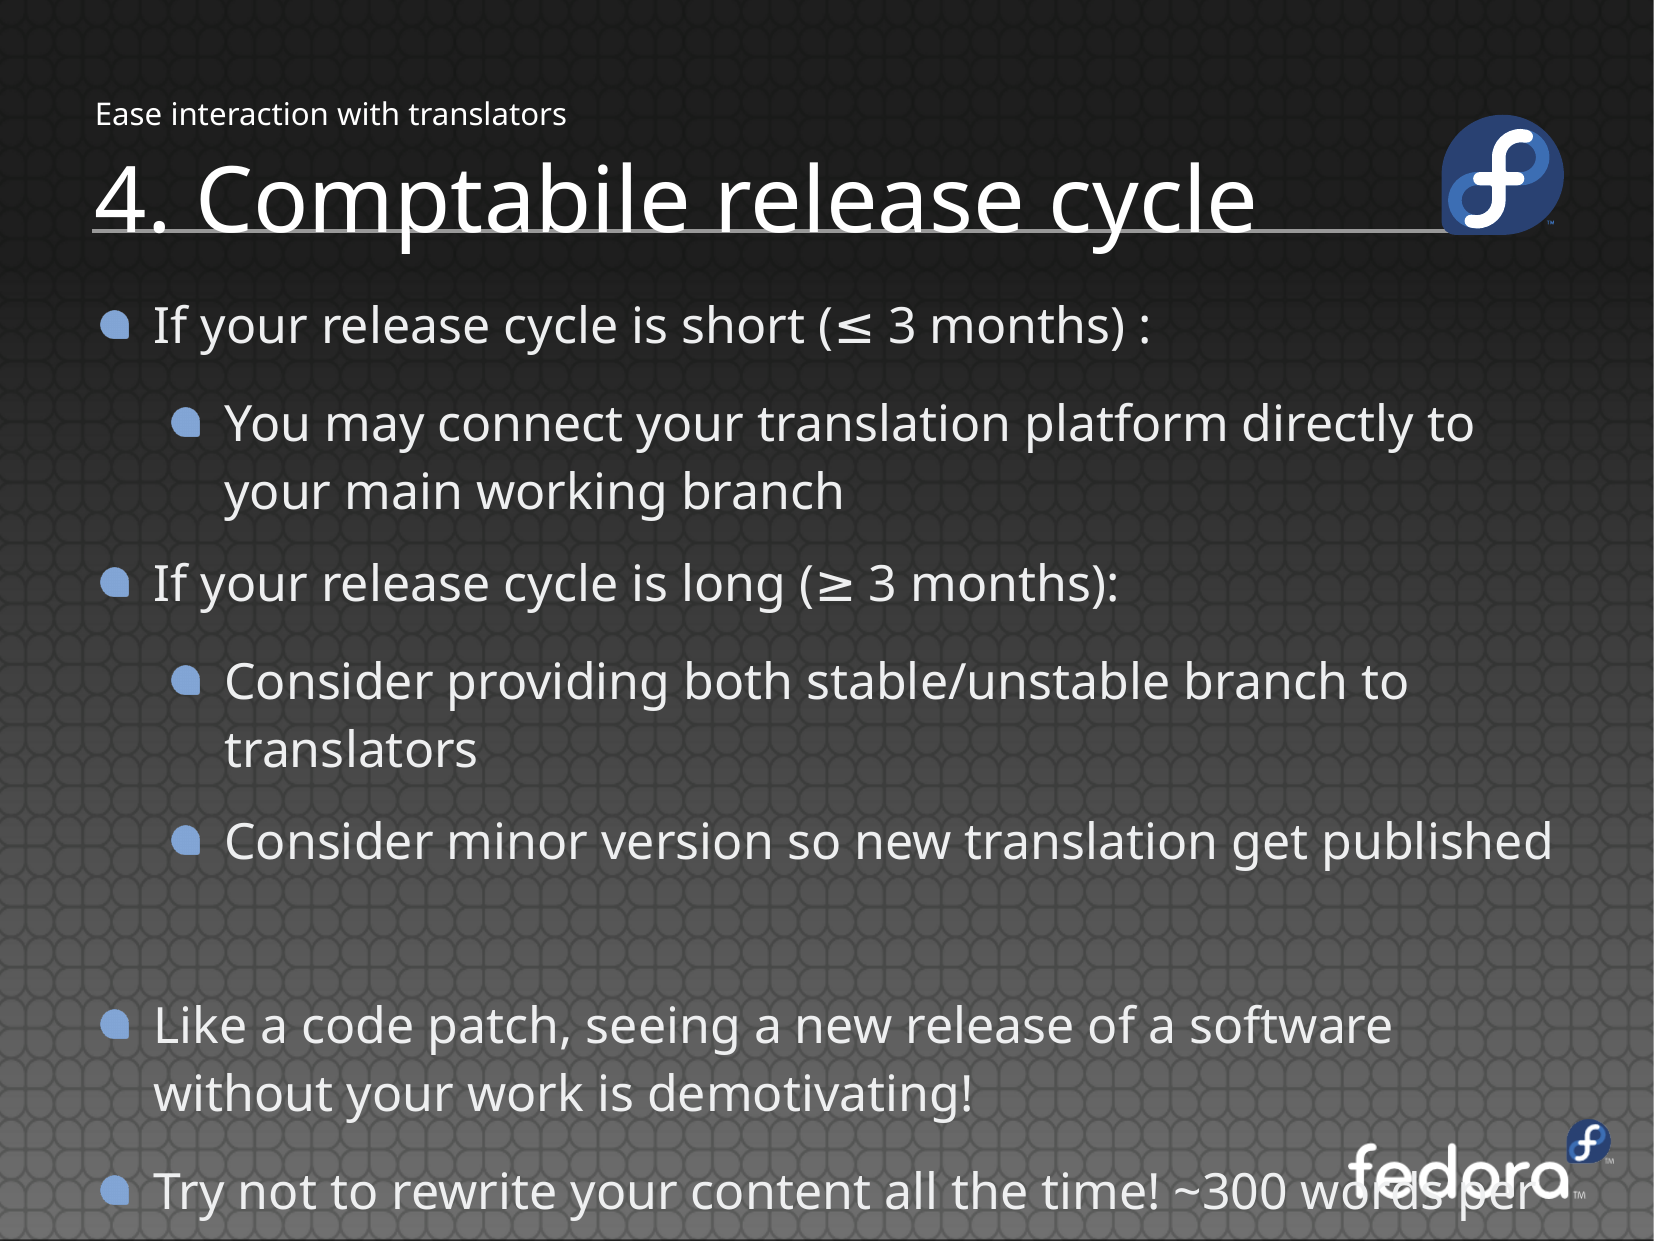

Ease interaction with translators
4. Comptabile release cycle
# If your release cycle is short (≤ 3 months) :
You may connect your translation platform directly to your main working branch
If your release cycle is long (≥ 3 months):
Consider providing both stable/unstable branch to translators
Consider minor version so new translation get published
Like a code patch, seeing a new release of a software without your work is demotivating!
Try not to rewrite your content all the time! ~300 words per Hour